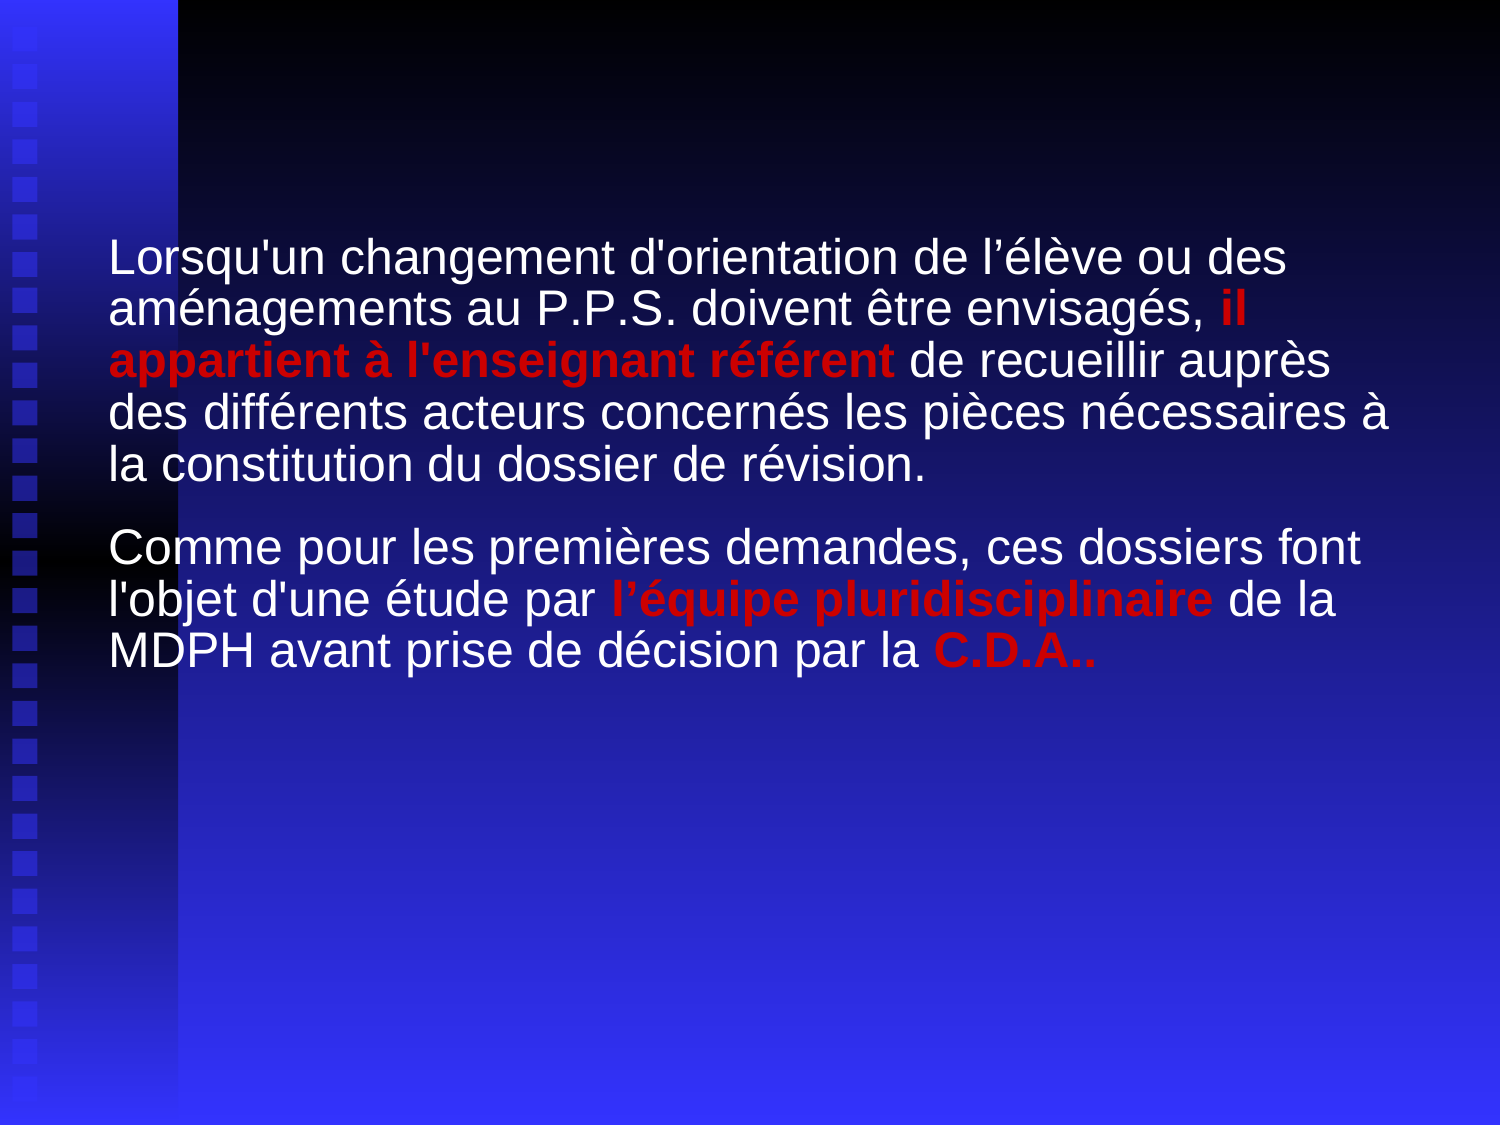

Lorsqu'un changement d'orientation de l’élève ou des aménagements au P.P.S. doivent être envisagés, il appartient à l'enseignant référent de recueillir auprès des différents acteurs concernés les pièces nécessaires à la constitution du dossier de révision.
Comme pour les premières demandes, ces dossiers font l'objet d'une étude par l’équipe pluridisciplinaire de la MDPH avant prise de décision par la C.D.A..